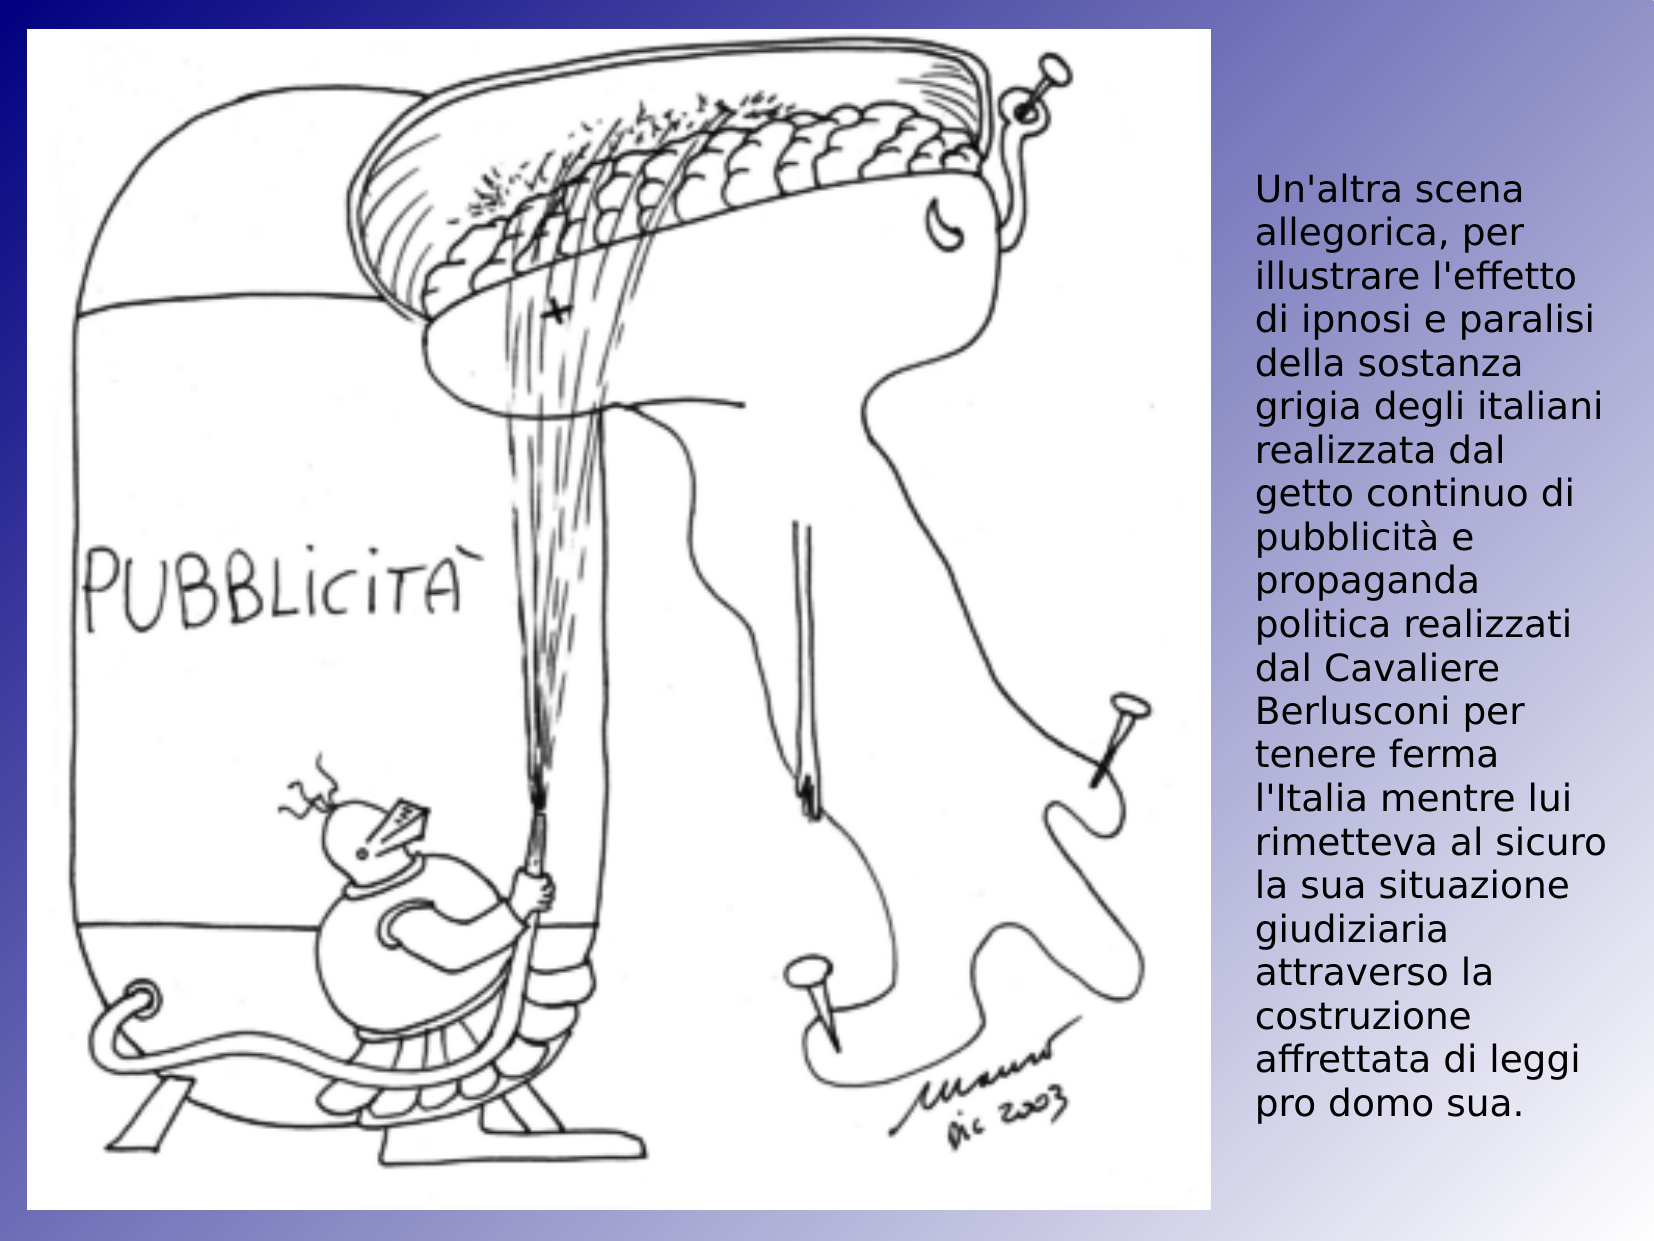

Un'altra scena allegorica, per illustrare l'effetto di ipnosi e paralisi della sostanza grigia degli italiani realizzata dal getto continuo di pubblicità e propaganda politica realizzati dal Cavaliere Berlusconi per tenere ferma l'Italia mentre lui rimetteva al sicuro la sua situazione giudiziaria attraverso la costruzione affrettata di leggi pro domo sua.